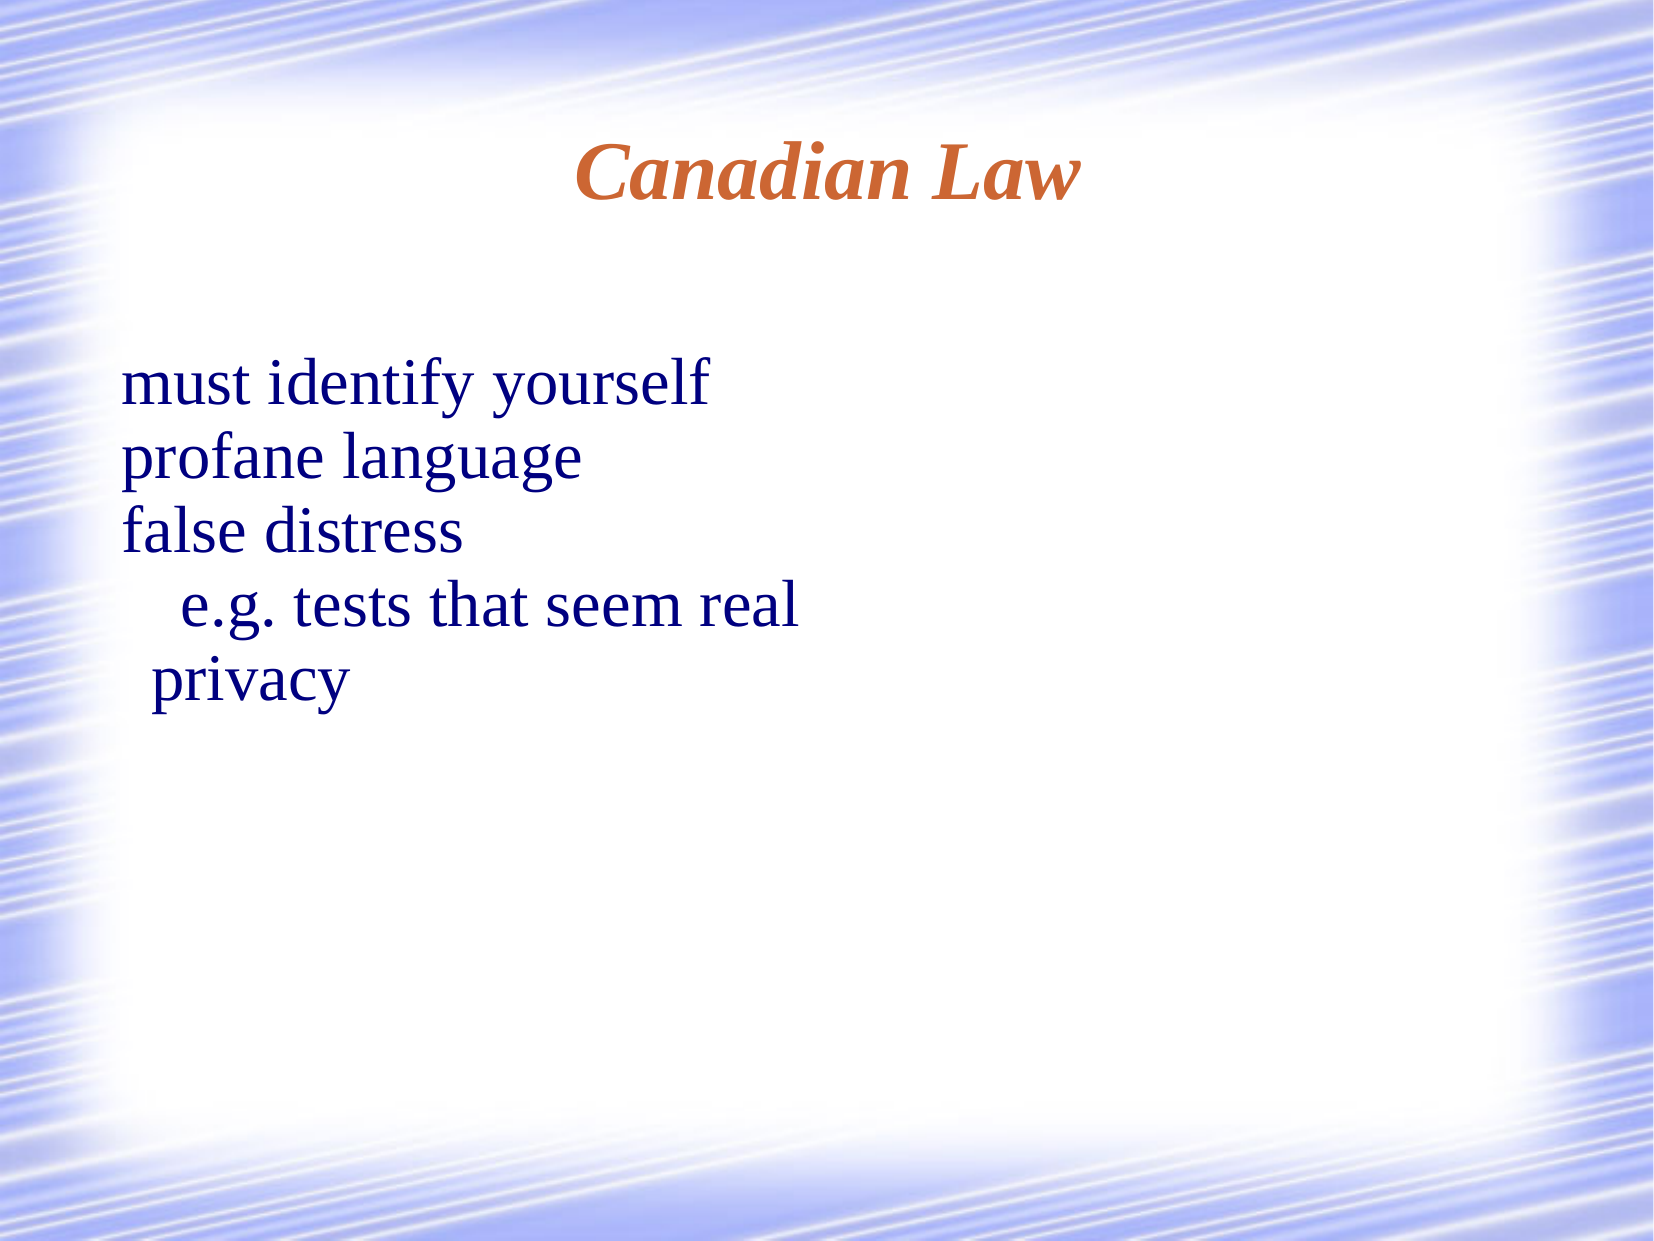

# Canadian Law
must identify yourself
profane language
false distress
e.g. tests that seem real
privacy